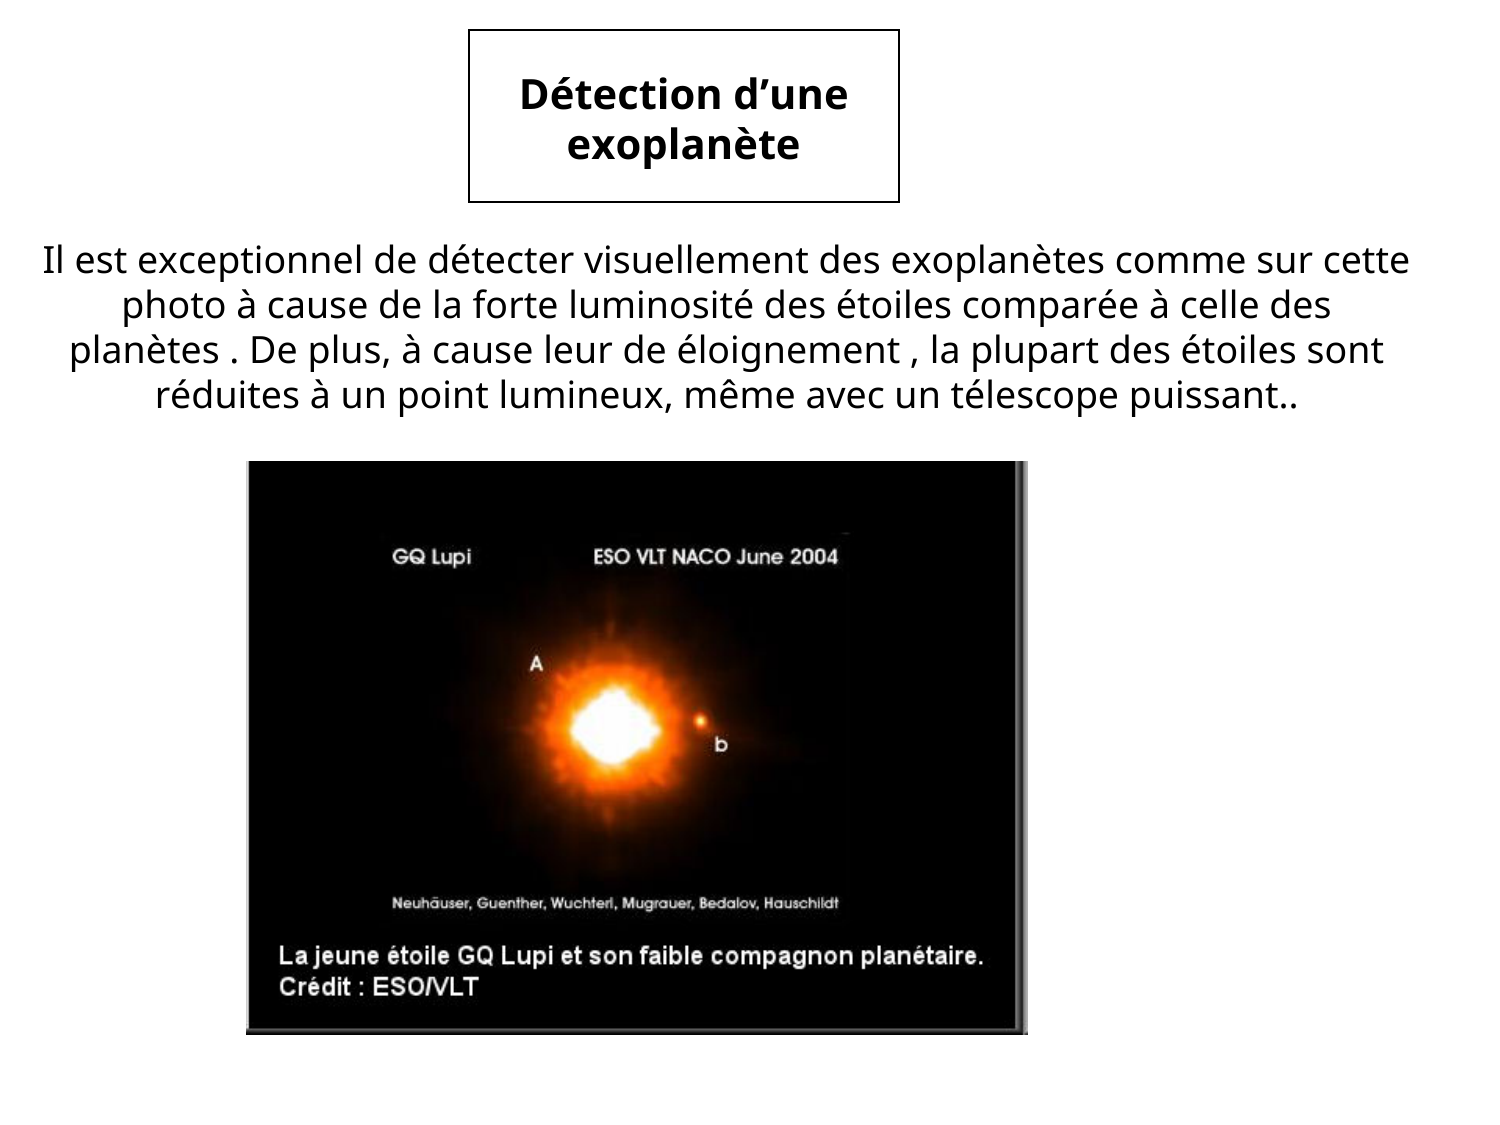

Détection d’une exoplanète
Il est exceptionnel de détecter visuellement des exoplanètes comme sur cette photo à cause de la forte luminosité des étoiles comparée à celle des planètes . De plus, à cause leur de éloignement , la plupart des étoiles sont réduites à un point lumineux, même avec un télescope puissant..